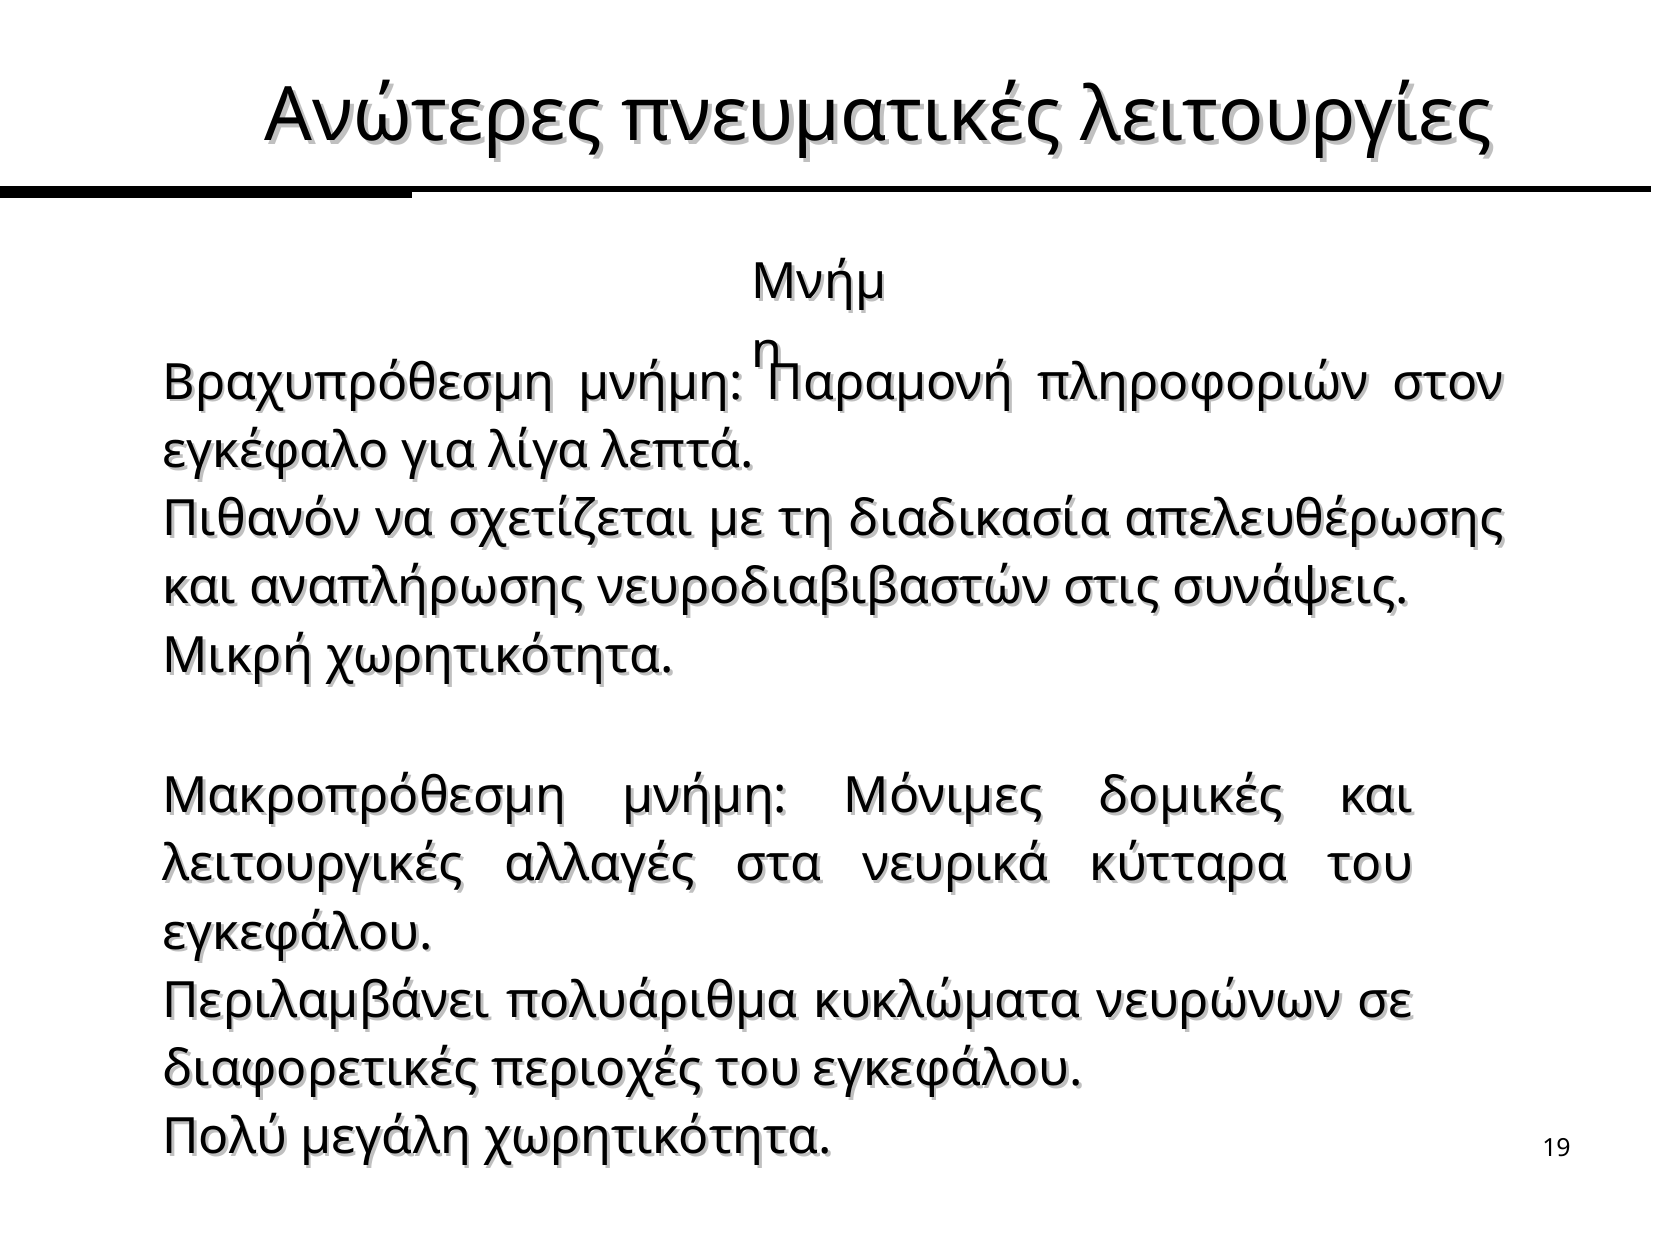

Ανώτερες πνευματικές λειτουργίες
Μνήμη
Βραχυπρόθεσμη μνήμη: Παραμονή πληροφοριών στον εγκέφαλο για λίγα λεπτά.
Πιθανόν να σχετίζεται με τη διαδικασία απελευθέρωσης και αναπλήρωσης νευροδιαβιβαστών στις συνάψεις.
Μικρή χωρητικότητα.
Μακροπρόθεσμη μνήμη: Μόνιμες δομικές και λειτουργικές αλλαγές στα νευρικά κύτταρα του εγκεφάλου.
Περιλαμβάνει πολυάριθμα κυκλώματα νευρώνων σε διαφορετικές περιοχές του εγκεφάλου.
Πολύ μεγάλη χωρητικότητα.
19